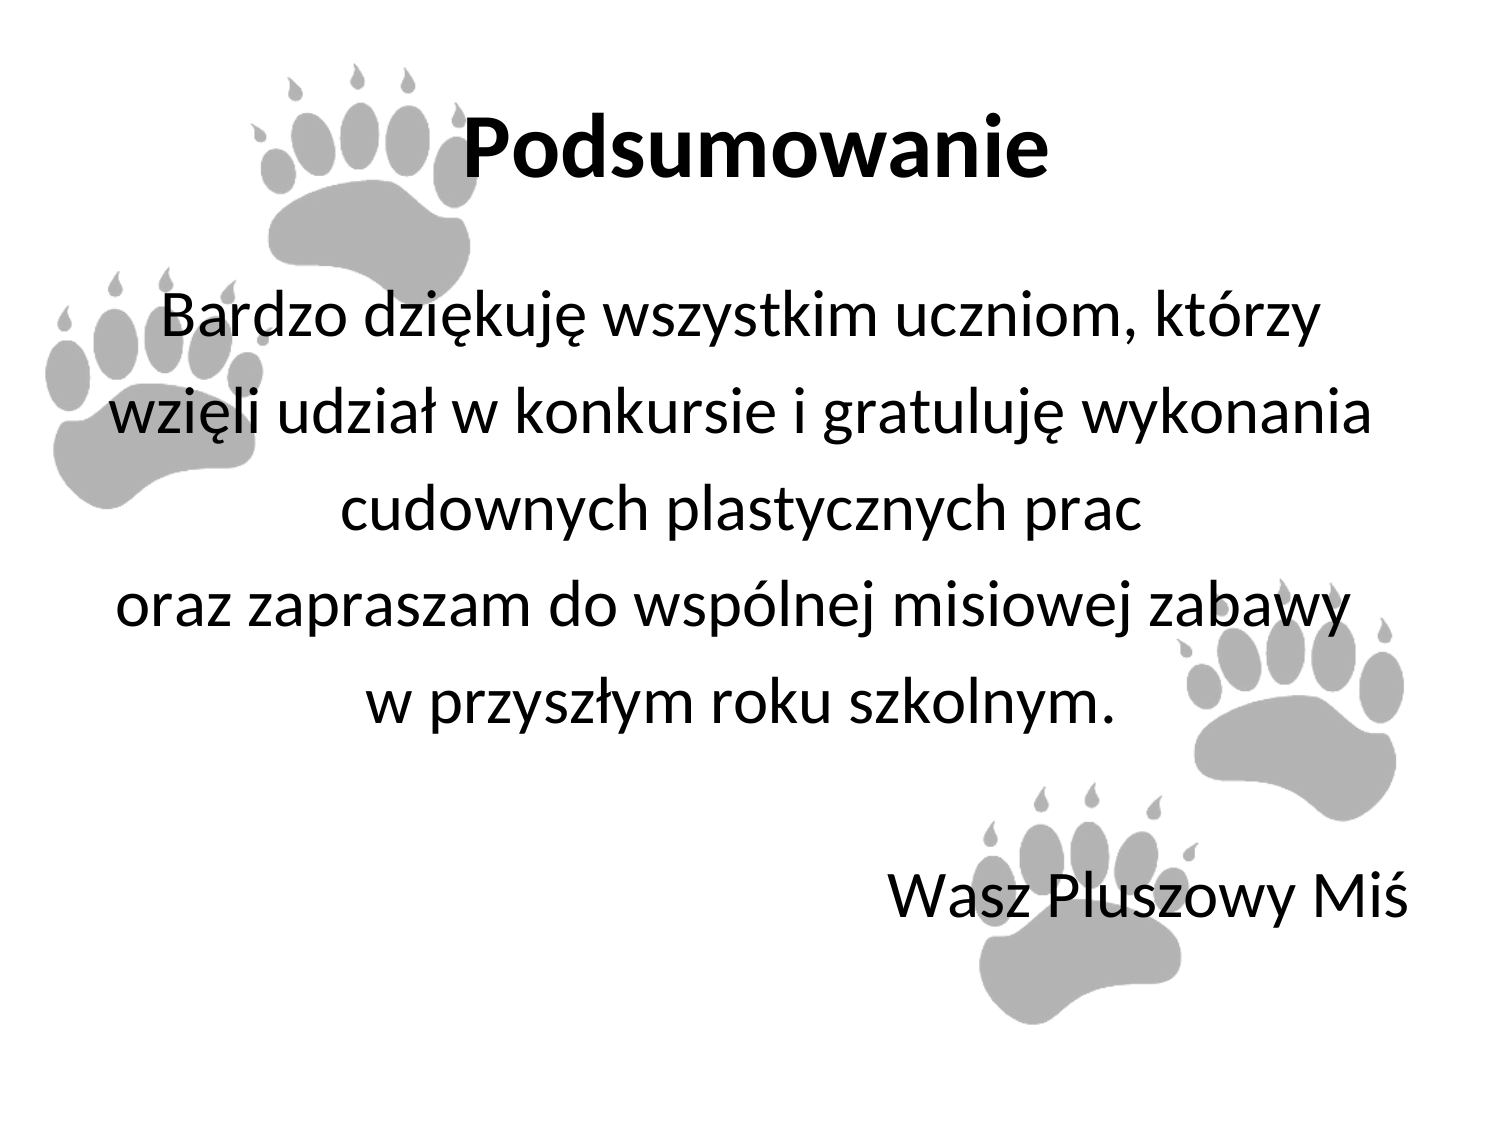

# Podsumowanie
Bardzo dziękuję wszystkim uczniom, którzy
wzięli udział w konkursie i gratuluję wykonania
cudownych plastycznych prac
oraz zapraszam do wspólnej misiowej zabawy
w przyszłym roku szkolnym.
Wasz Pluszowy Miś